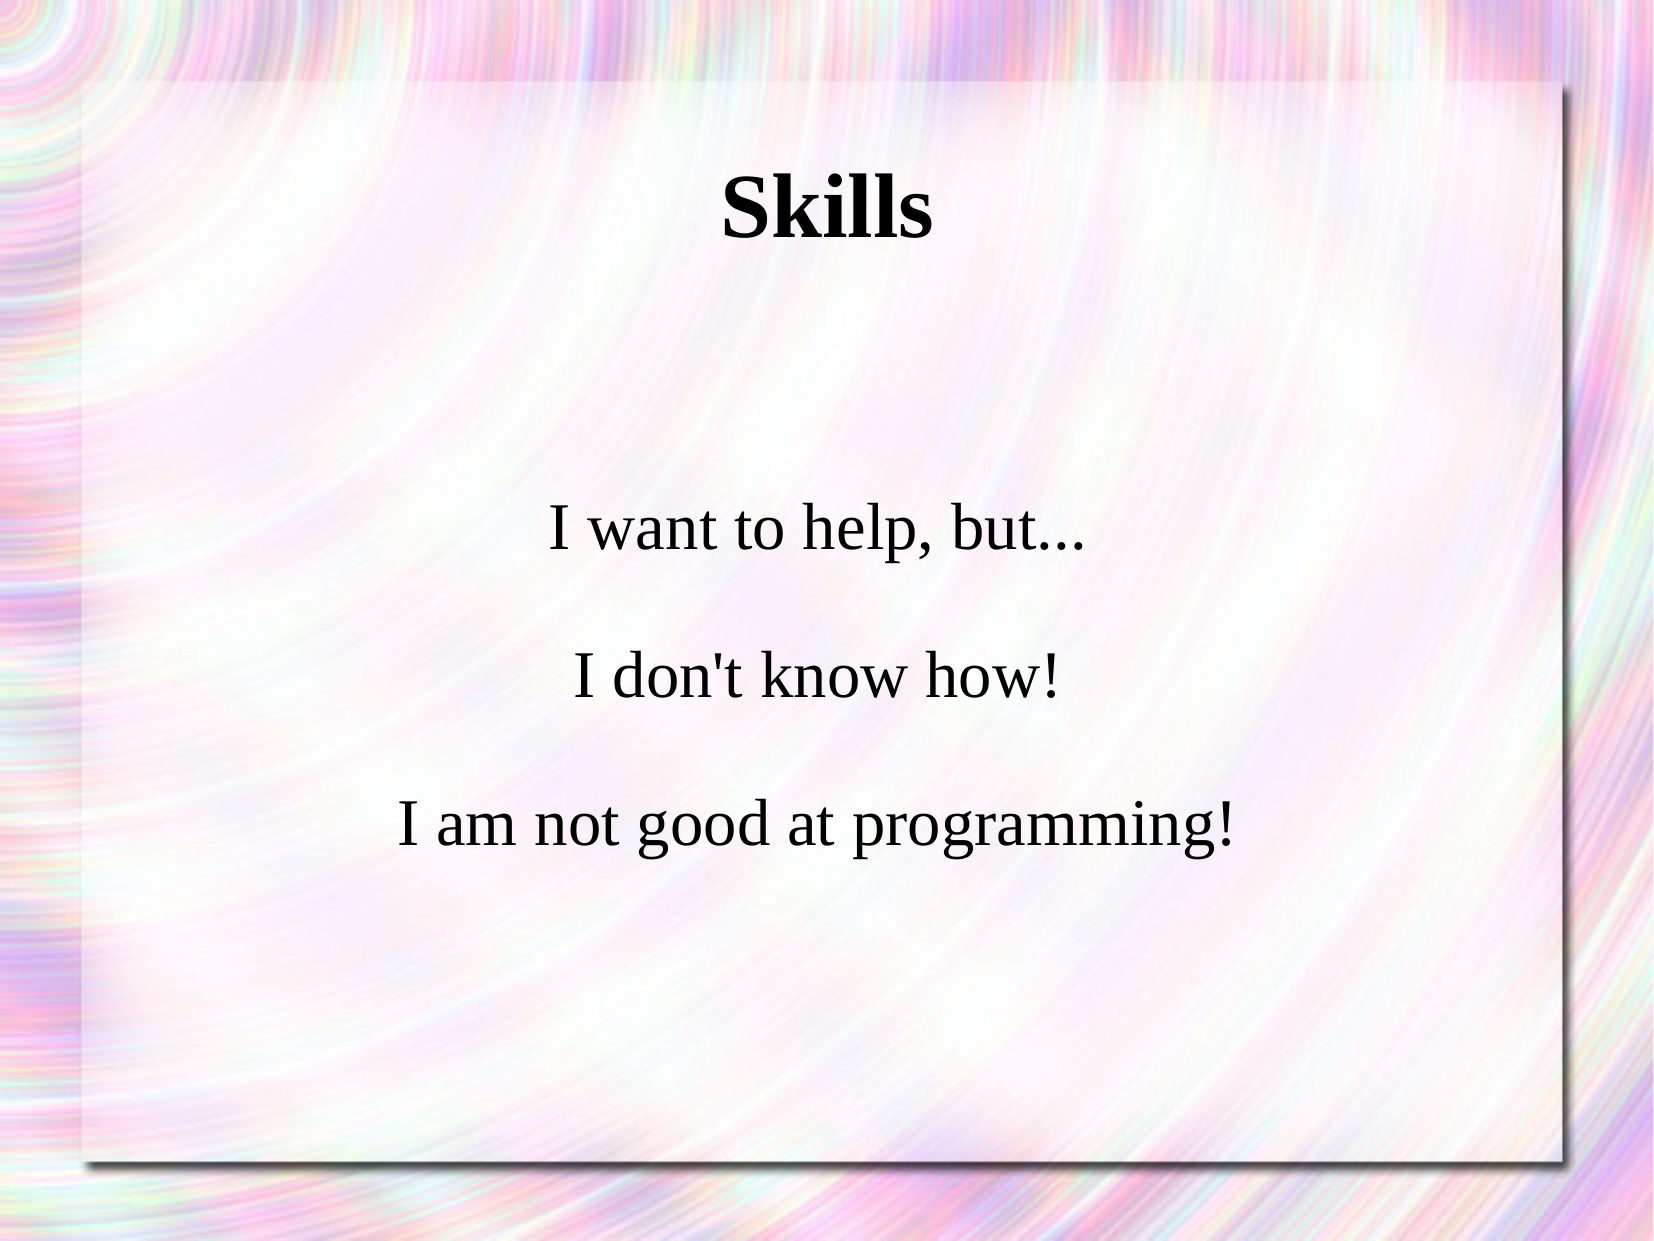

# Skills
I want to help, but...
I don't know how!
I am not good at programming!